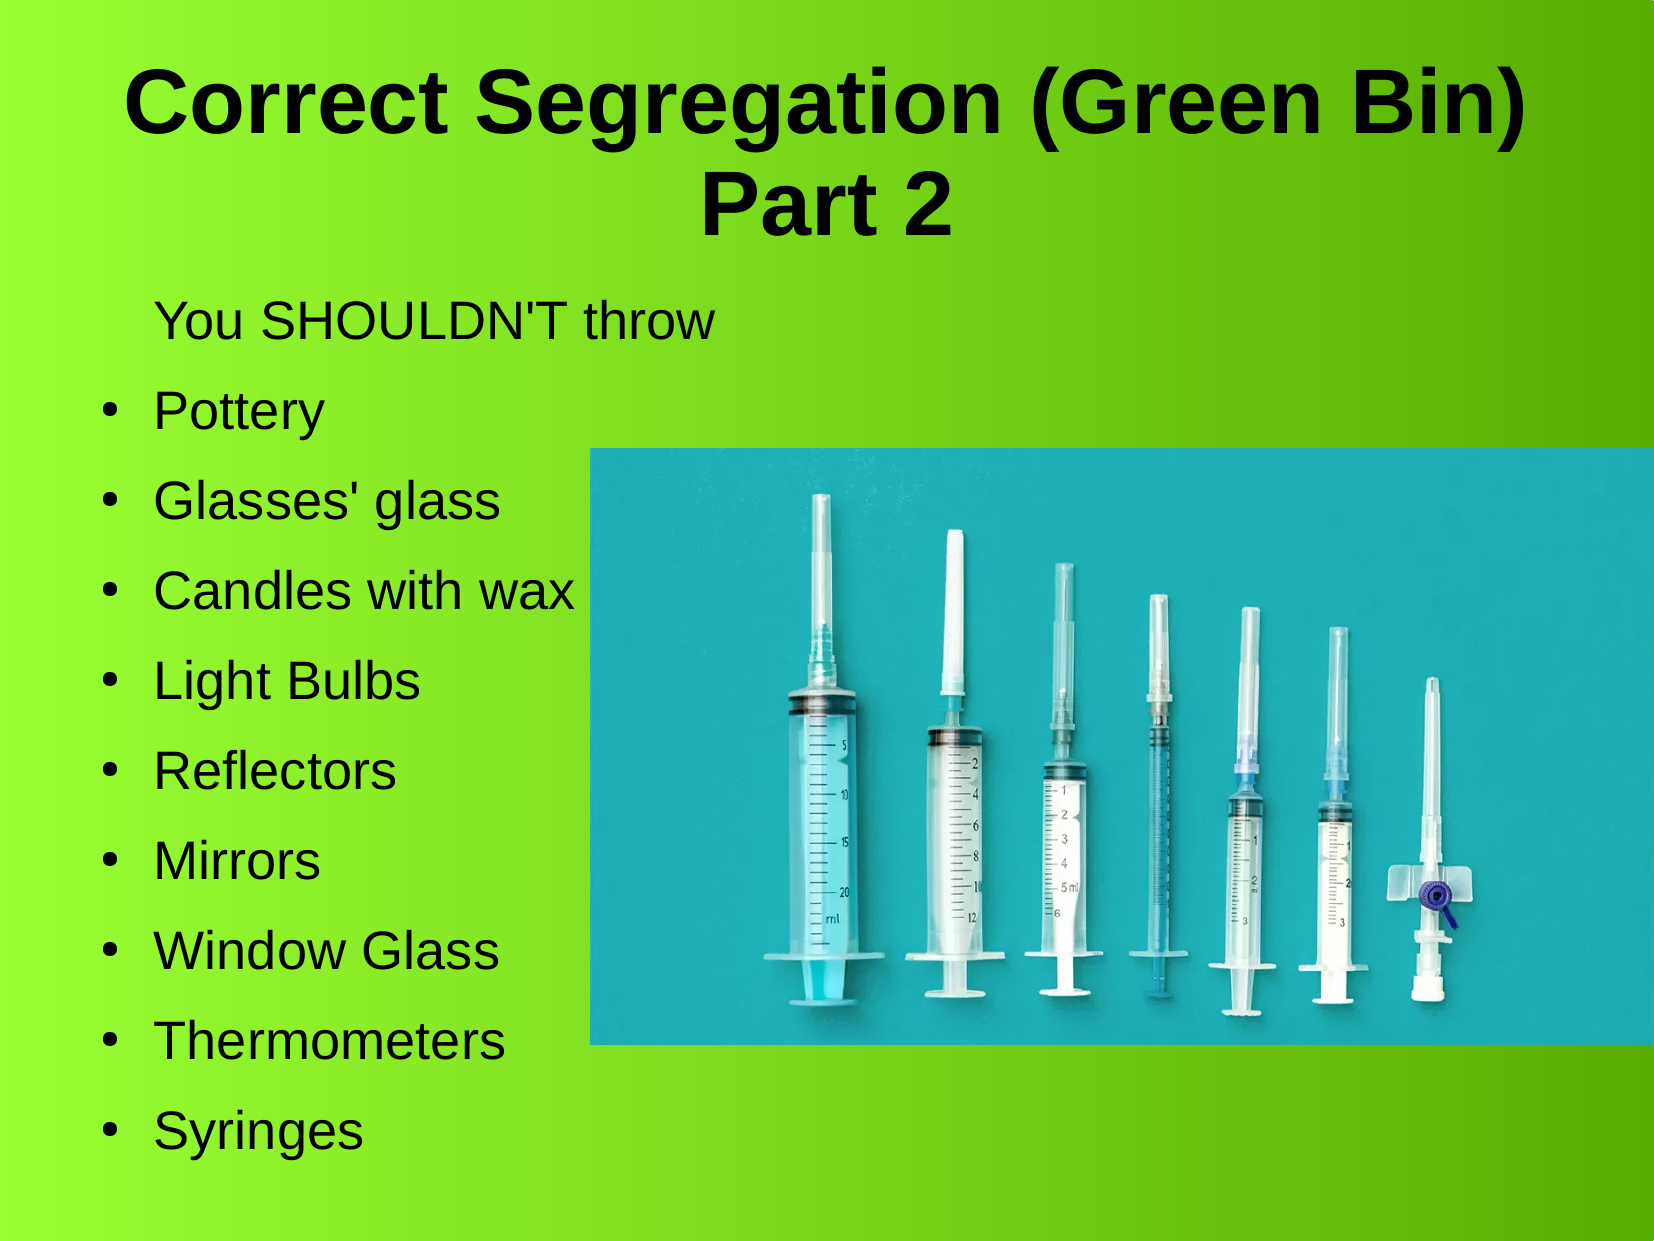

# Correct Segregation (Green Bin) Part 2
You SHOULDN'T throw
Pottery
Glasses' glass
Candles with wax
Light Bulbs
Reflectors
Mirrors
Window Glass
Thermometers
Syringes